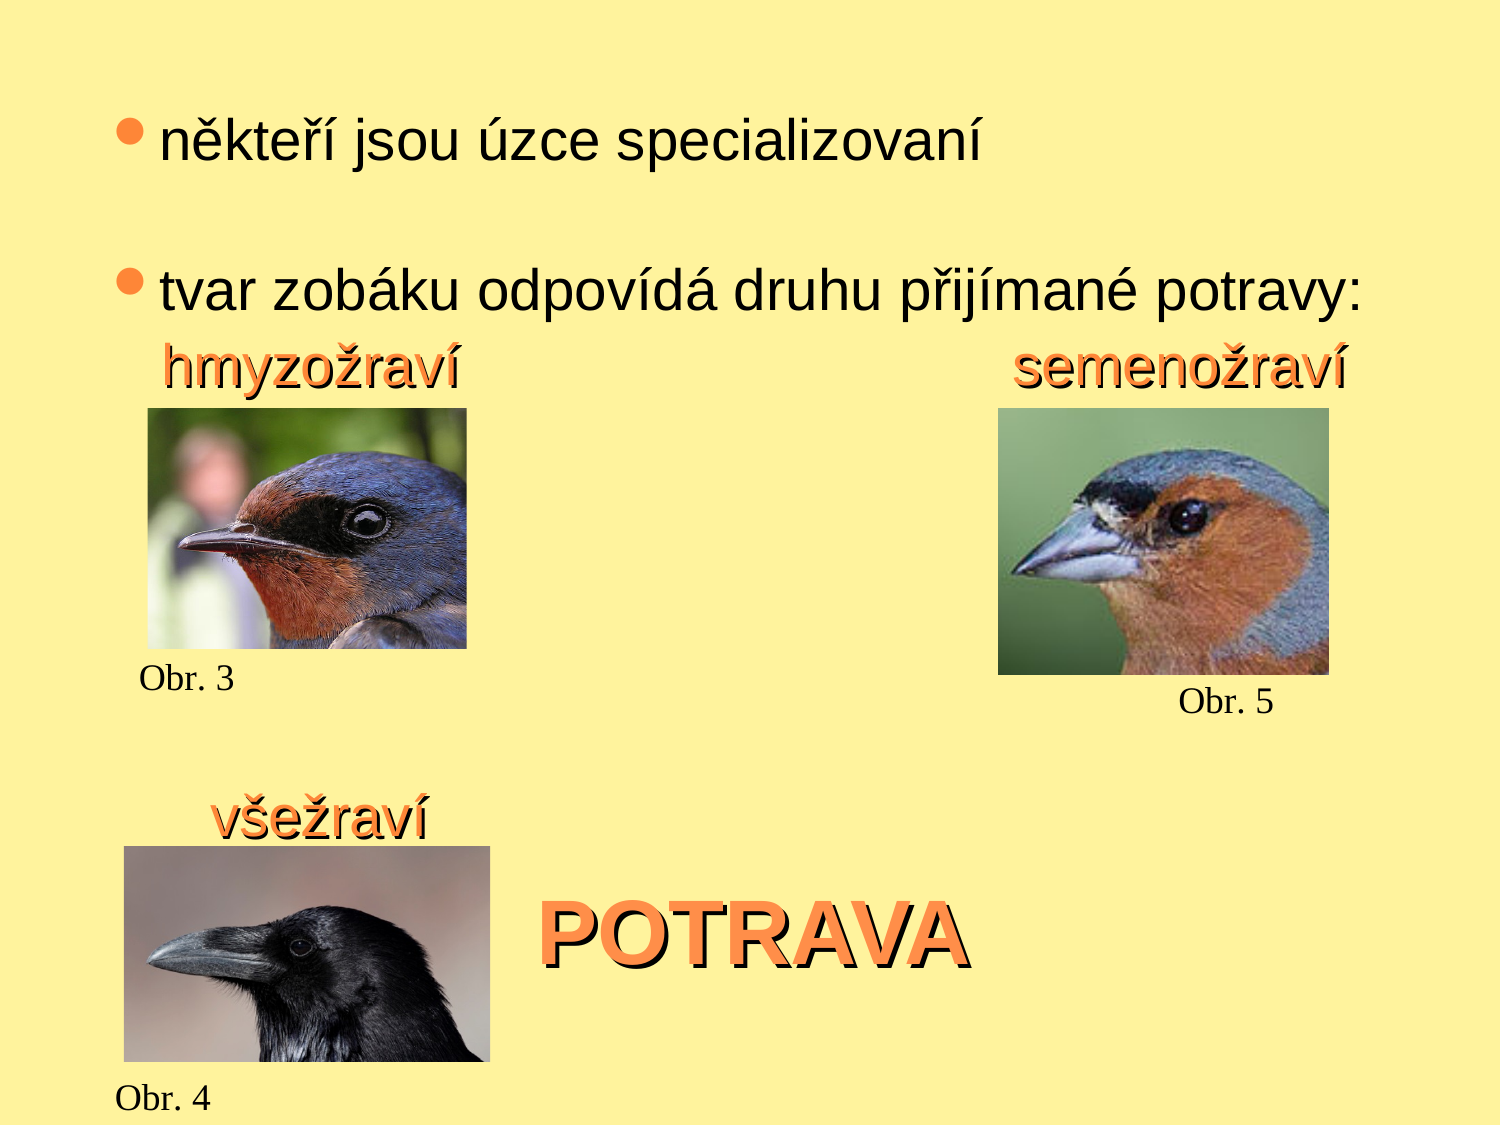

někteří jsou úzce specializovaní
tvar zobáku odpovídá druhu přijímané potravy:
 hmyzožraví	 			semenožraví
 všežraví
Obr. 3
Obr. 5
# POTRAVA
Obr. 4